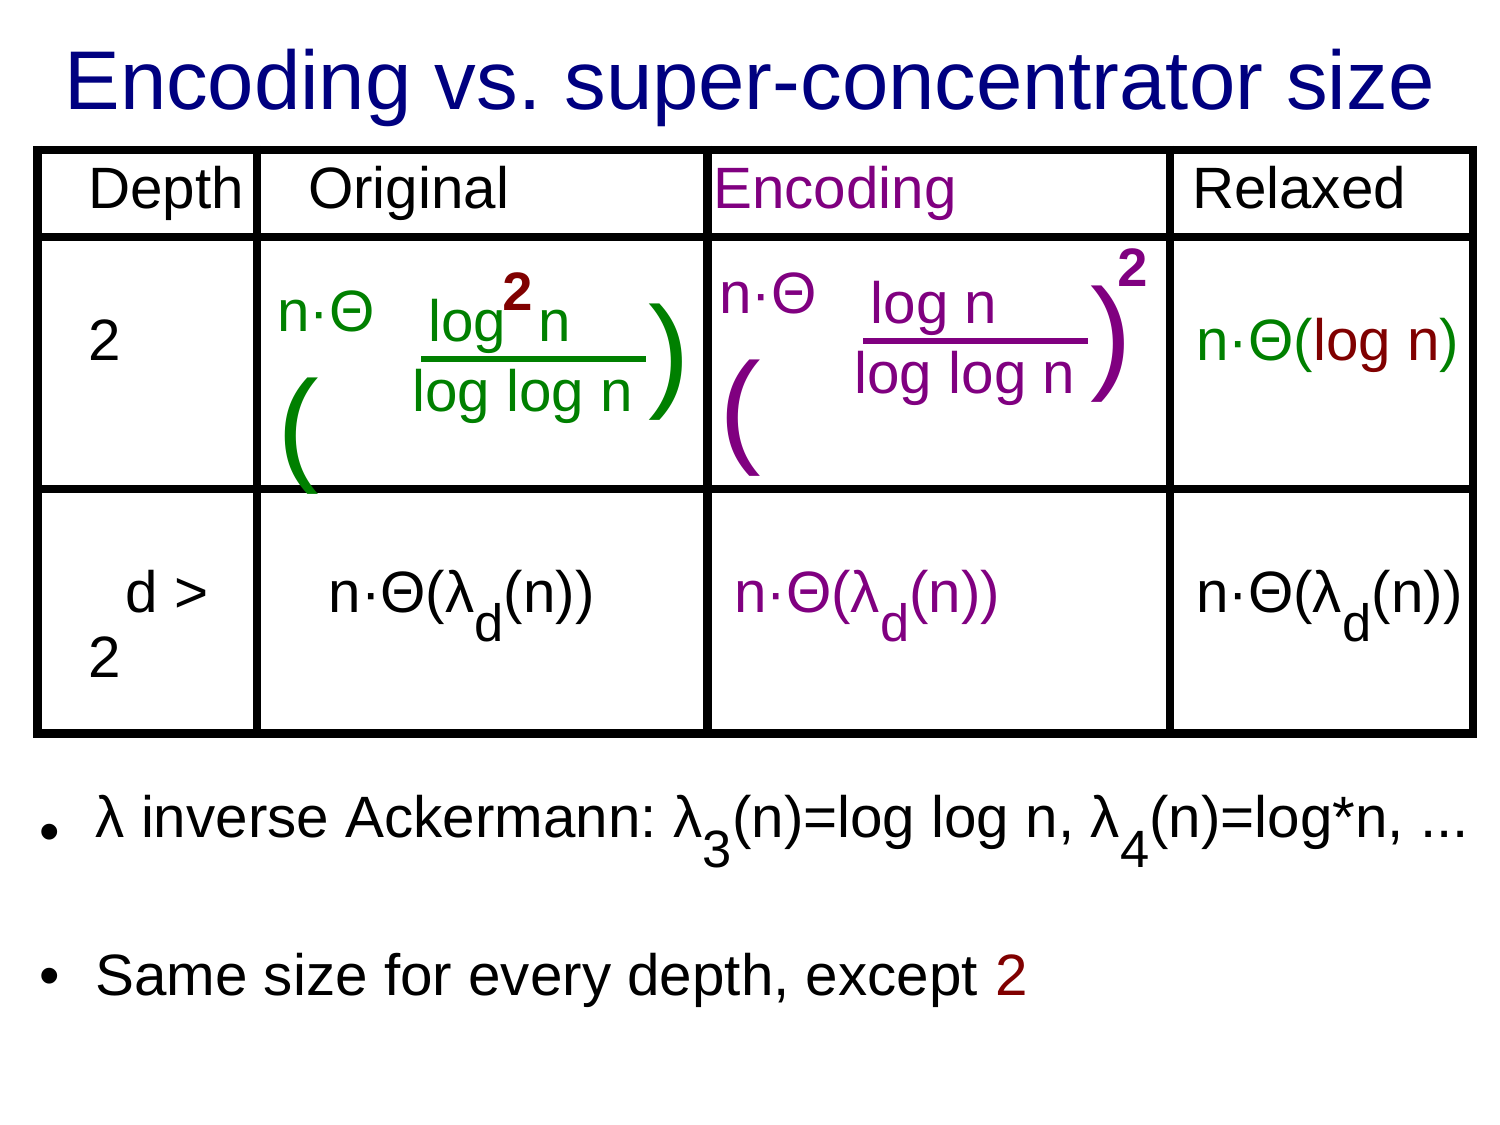

# Encoding vs. super-concentrator size
| Depth | Original | Encoding | Relaxed |
| --- | --- | --- | --- |
| 2 | | | n·Θ(log n) |
| d > 2 | n·Θ(λd(n)) | n·Θ(λd(n)) | n·Θ(λd(n)) |
2
)
n·Θ(
2
 log n
log log n
)
n·Θ(
 log n
log log n
λ inverse Ackermann: λ3(n)=log log n, λ4(n)=log*n, ...
Same size for every depth, except 2